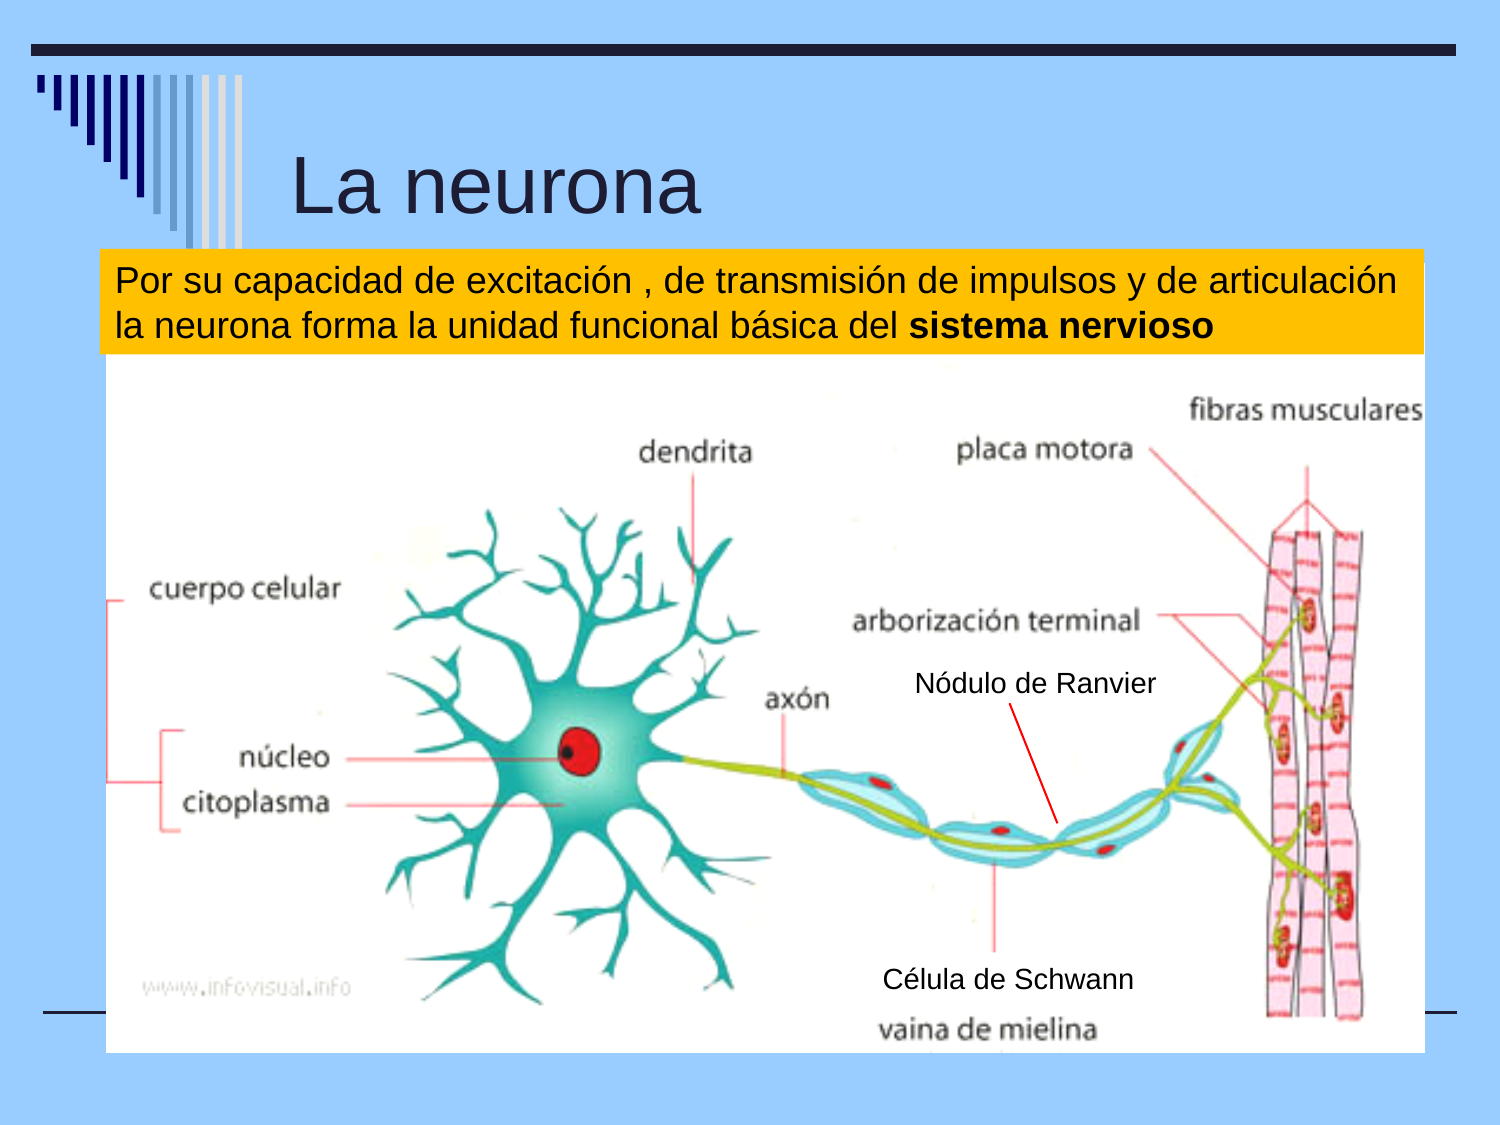

# La neurona
Por su capacidad de excitación , de transmisión de impulsos y de articulación la neurona forma la unidad funcional básica del sistema nervioso
Nódulo de Ranvier
Célula de Schwann